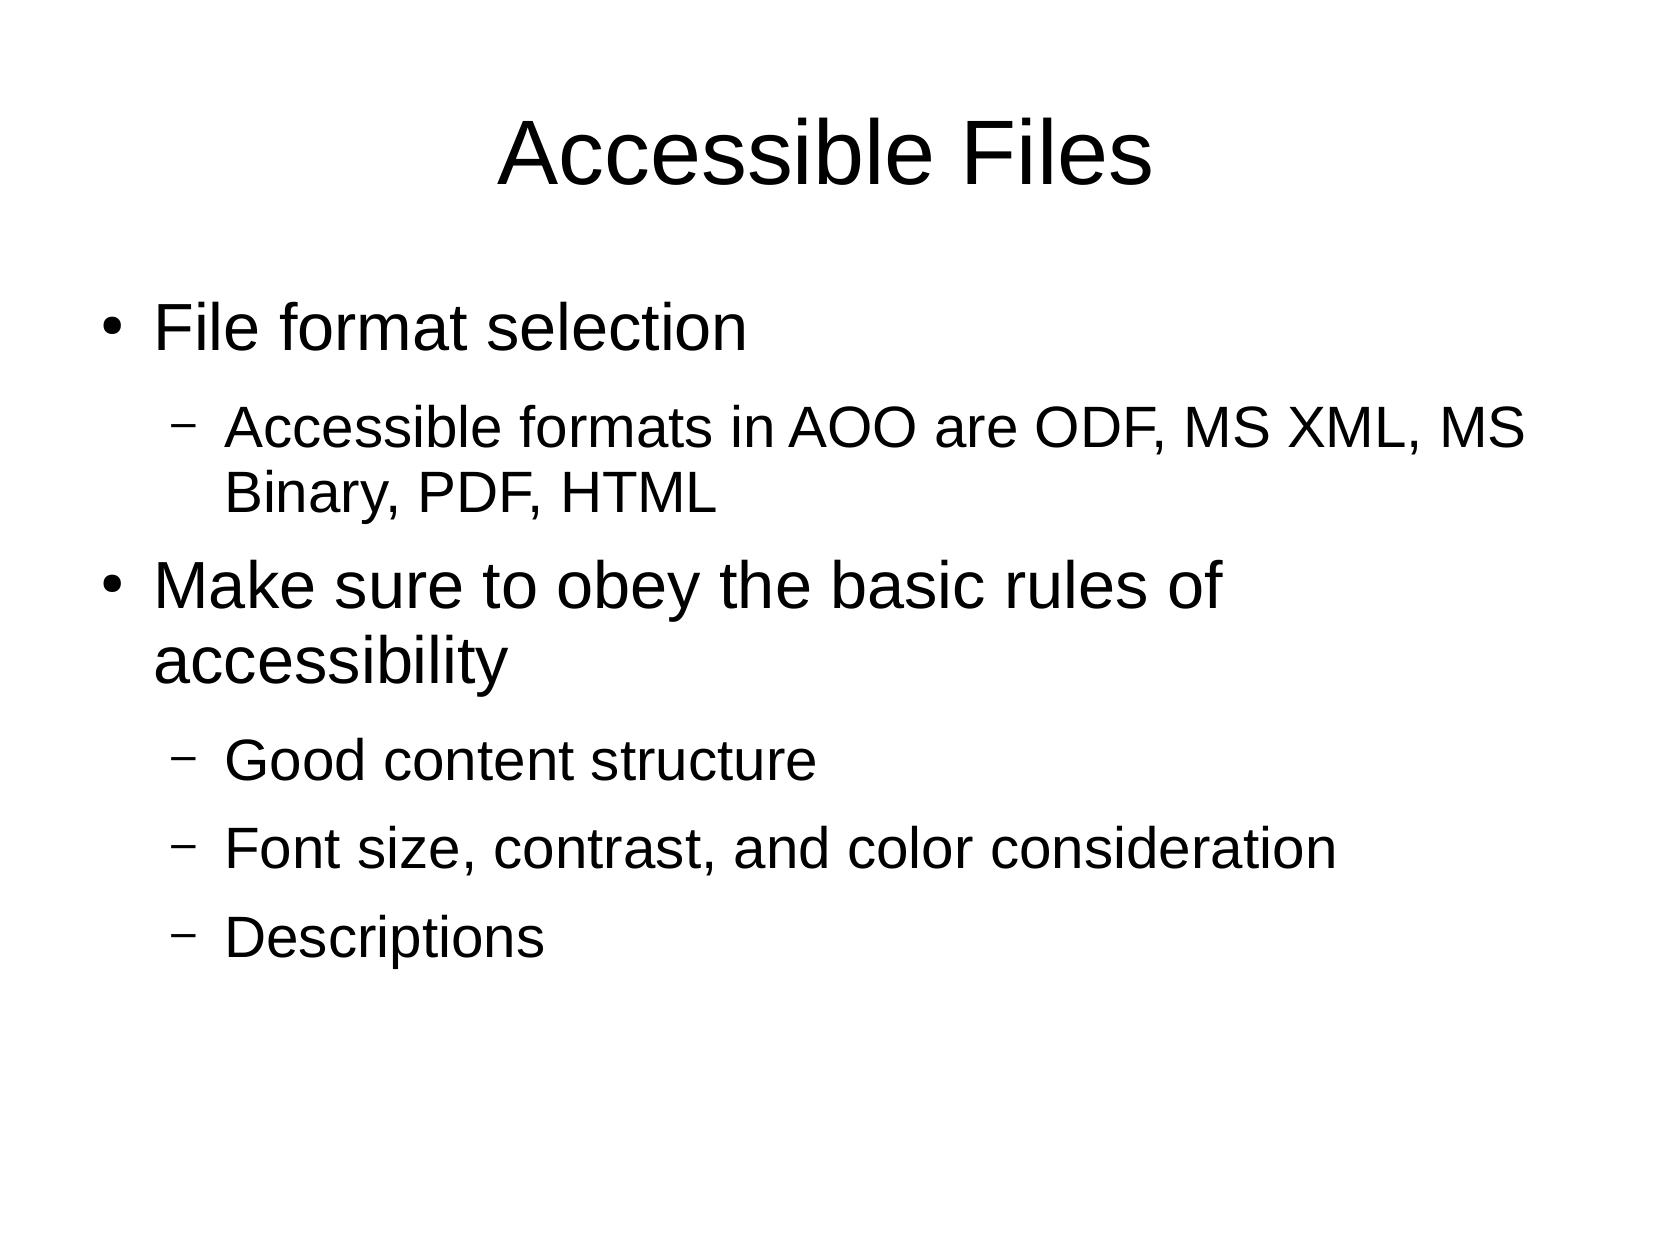

# Accessible Files
File format selection
Accessible formats in AOO are ODF, MS XML, MS Binary, PDF, HTML
Make sure to obey the basic rules of accessibility
Good content structure
Font size, contrast, and color consideration
Descriptions